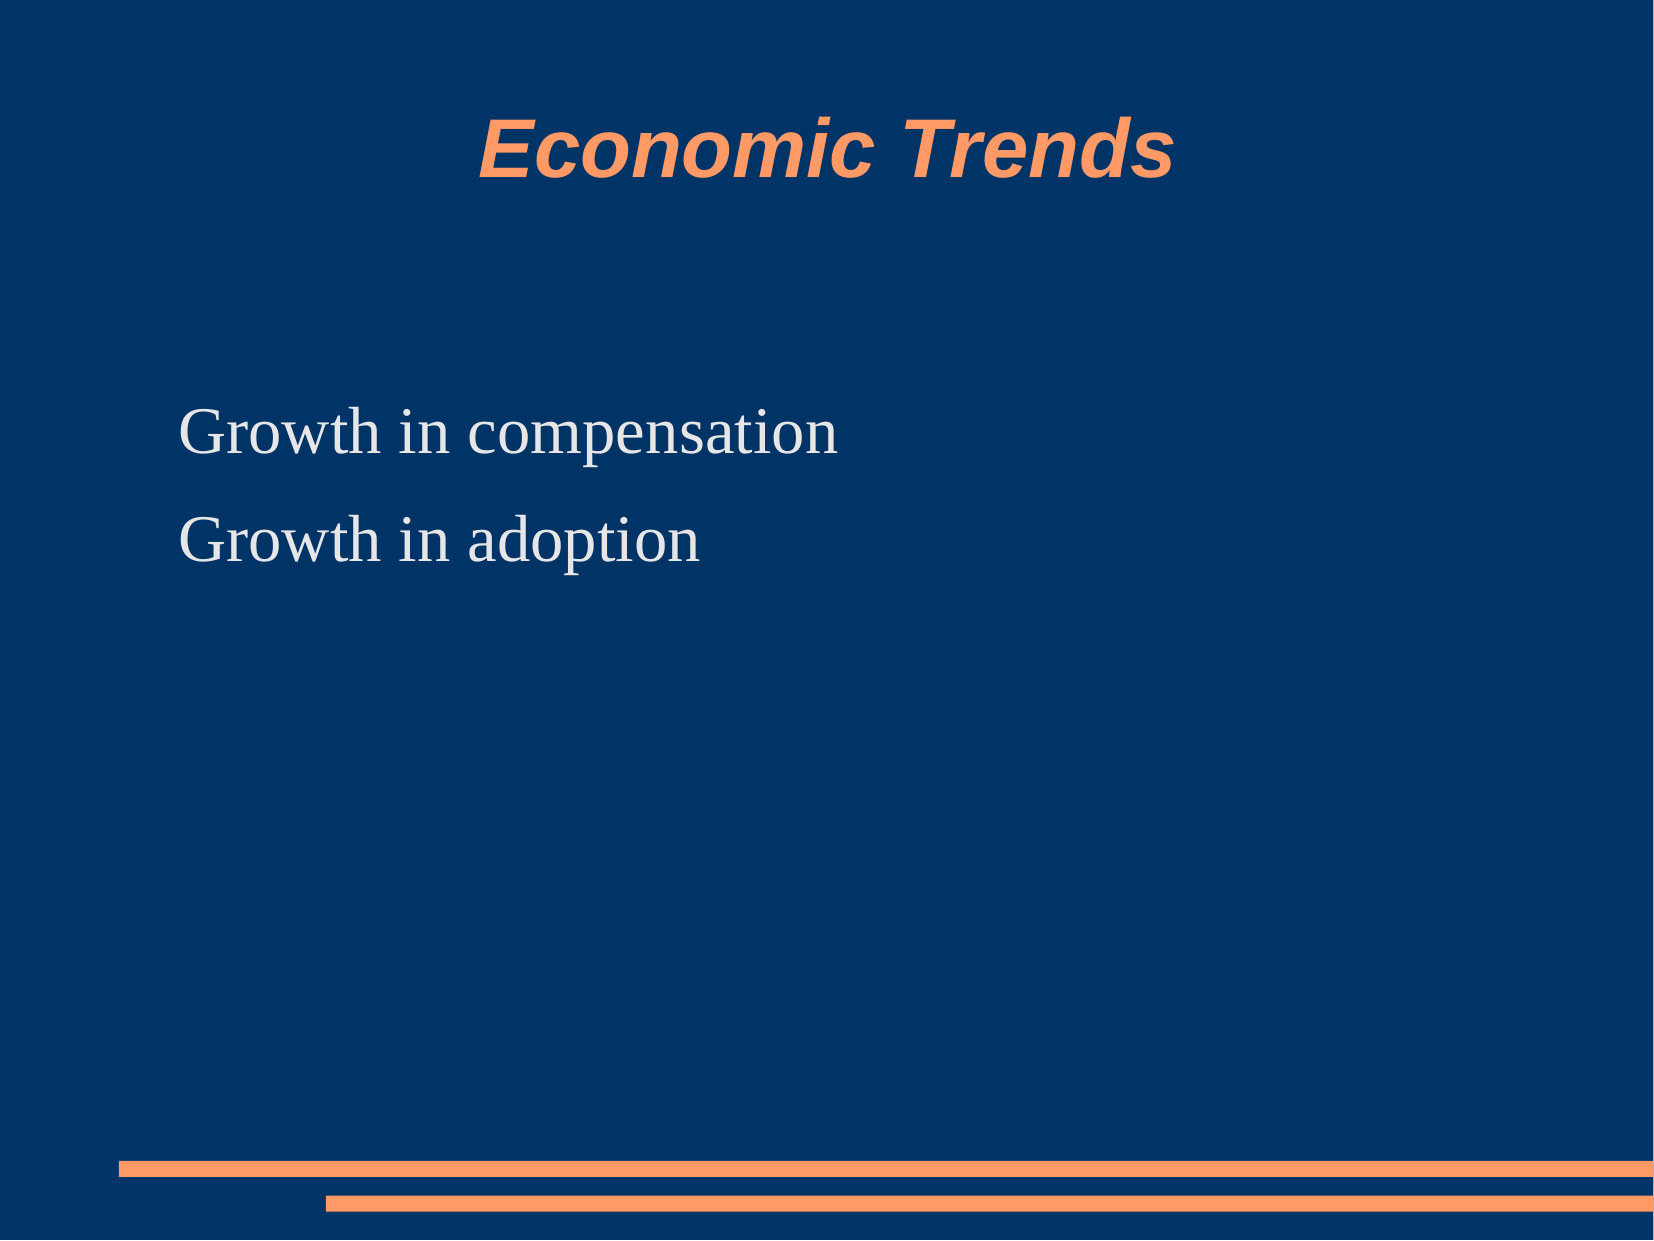

# Economic Trends
Growth in compensation
Growth in adoption